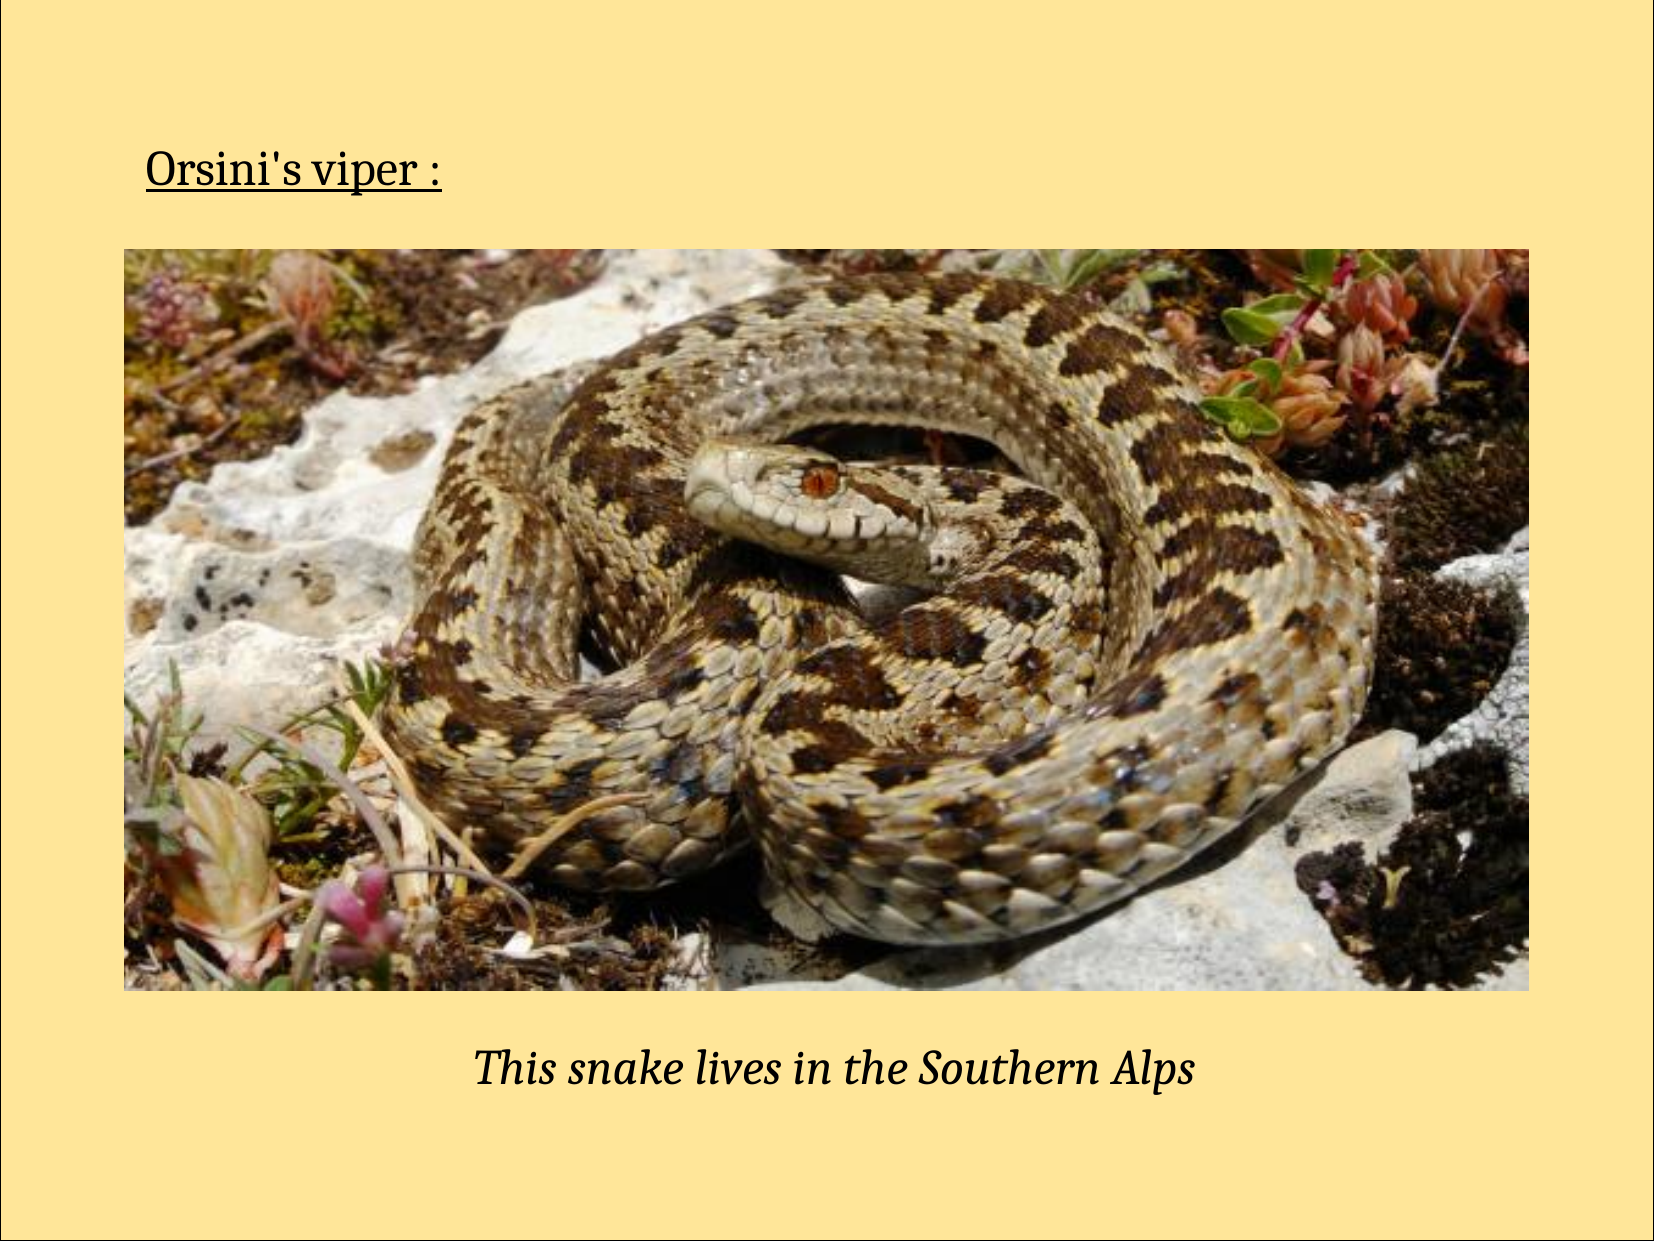

Orsini's viper :
This snake lives in the Southern Alps